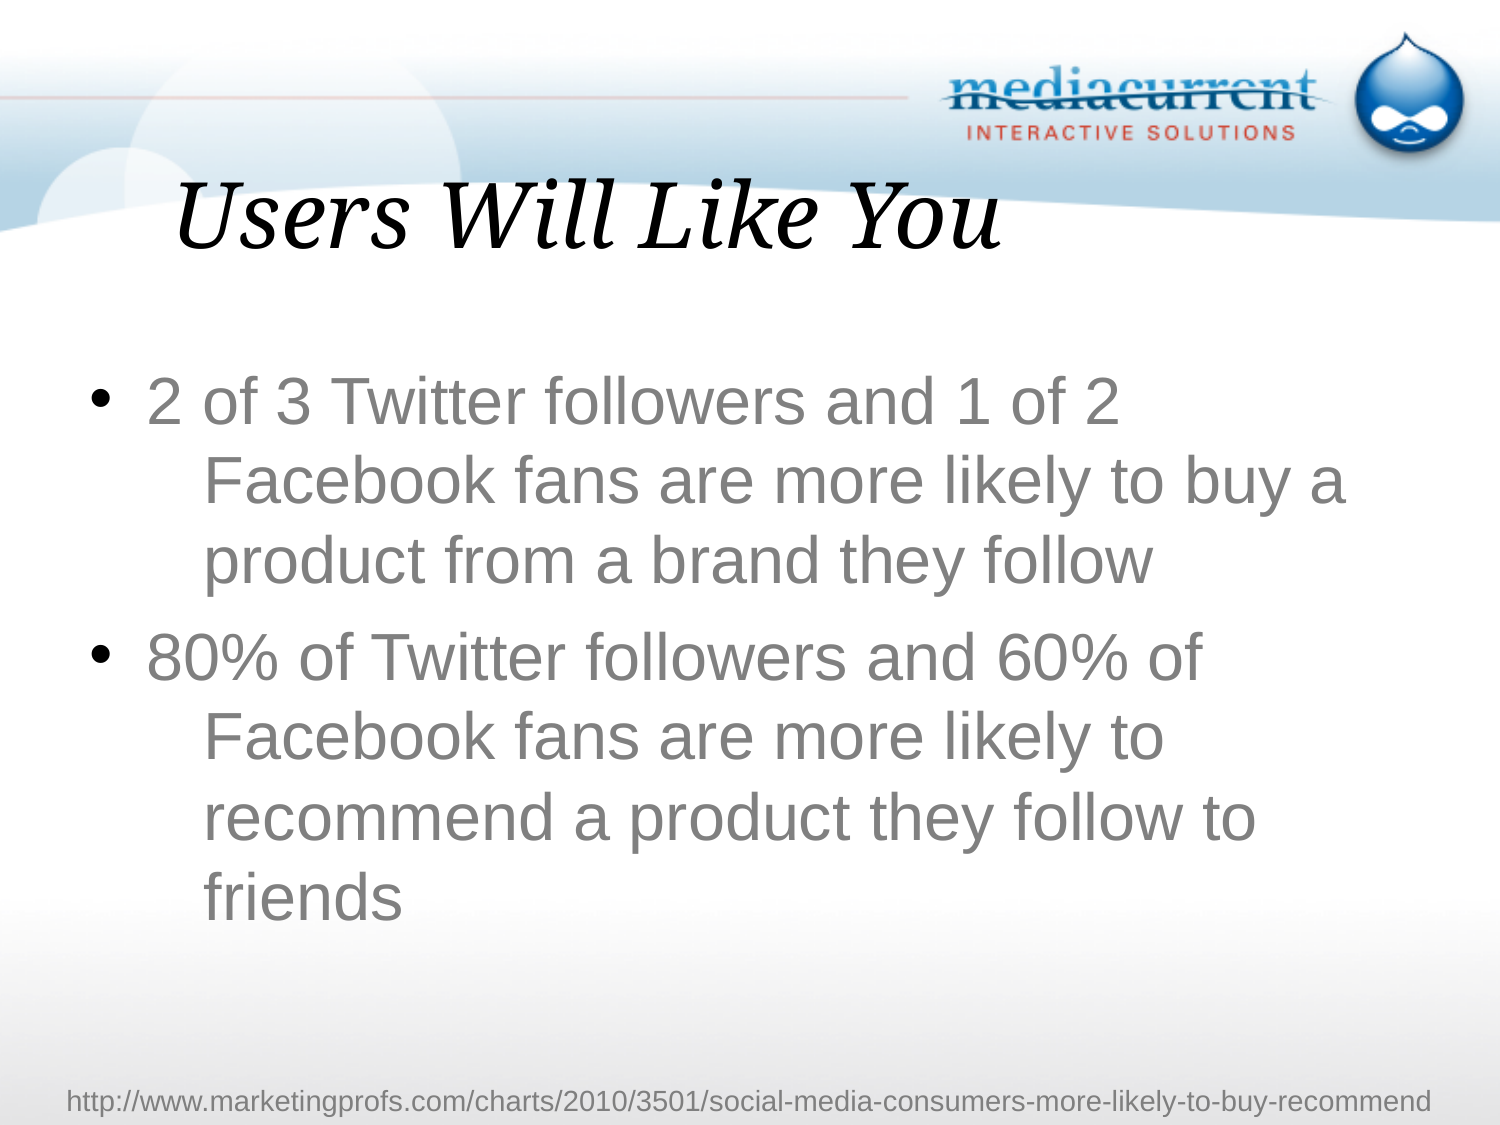

Users Will Like You
2 of 3 Twitter followers and 1 of 2 Facebook fans are more likely to buy a product from a brand they follow
80% of Twitter followers and 60% of Facebook fans are more likely to recommend a product they follow to friends
http://www.marketingprofs.com/charts/2010/3501/social-media-consumers-more-likely-to-buy-recommend